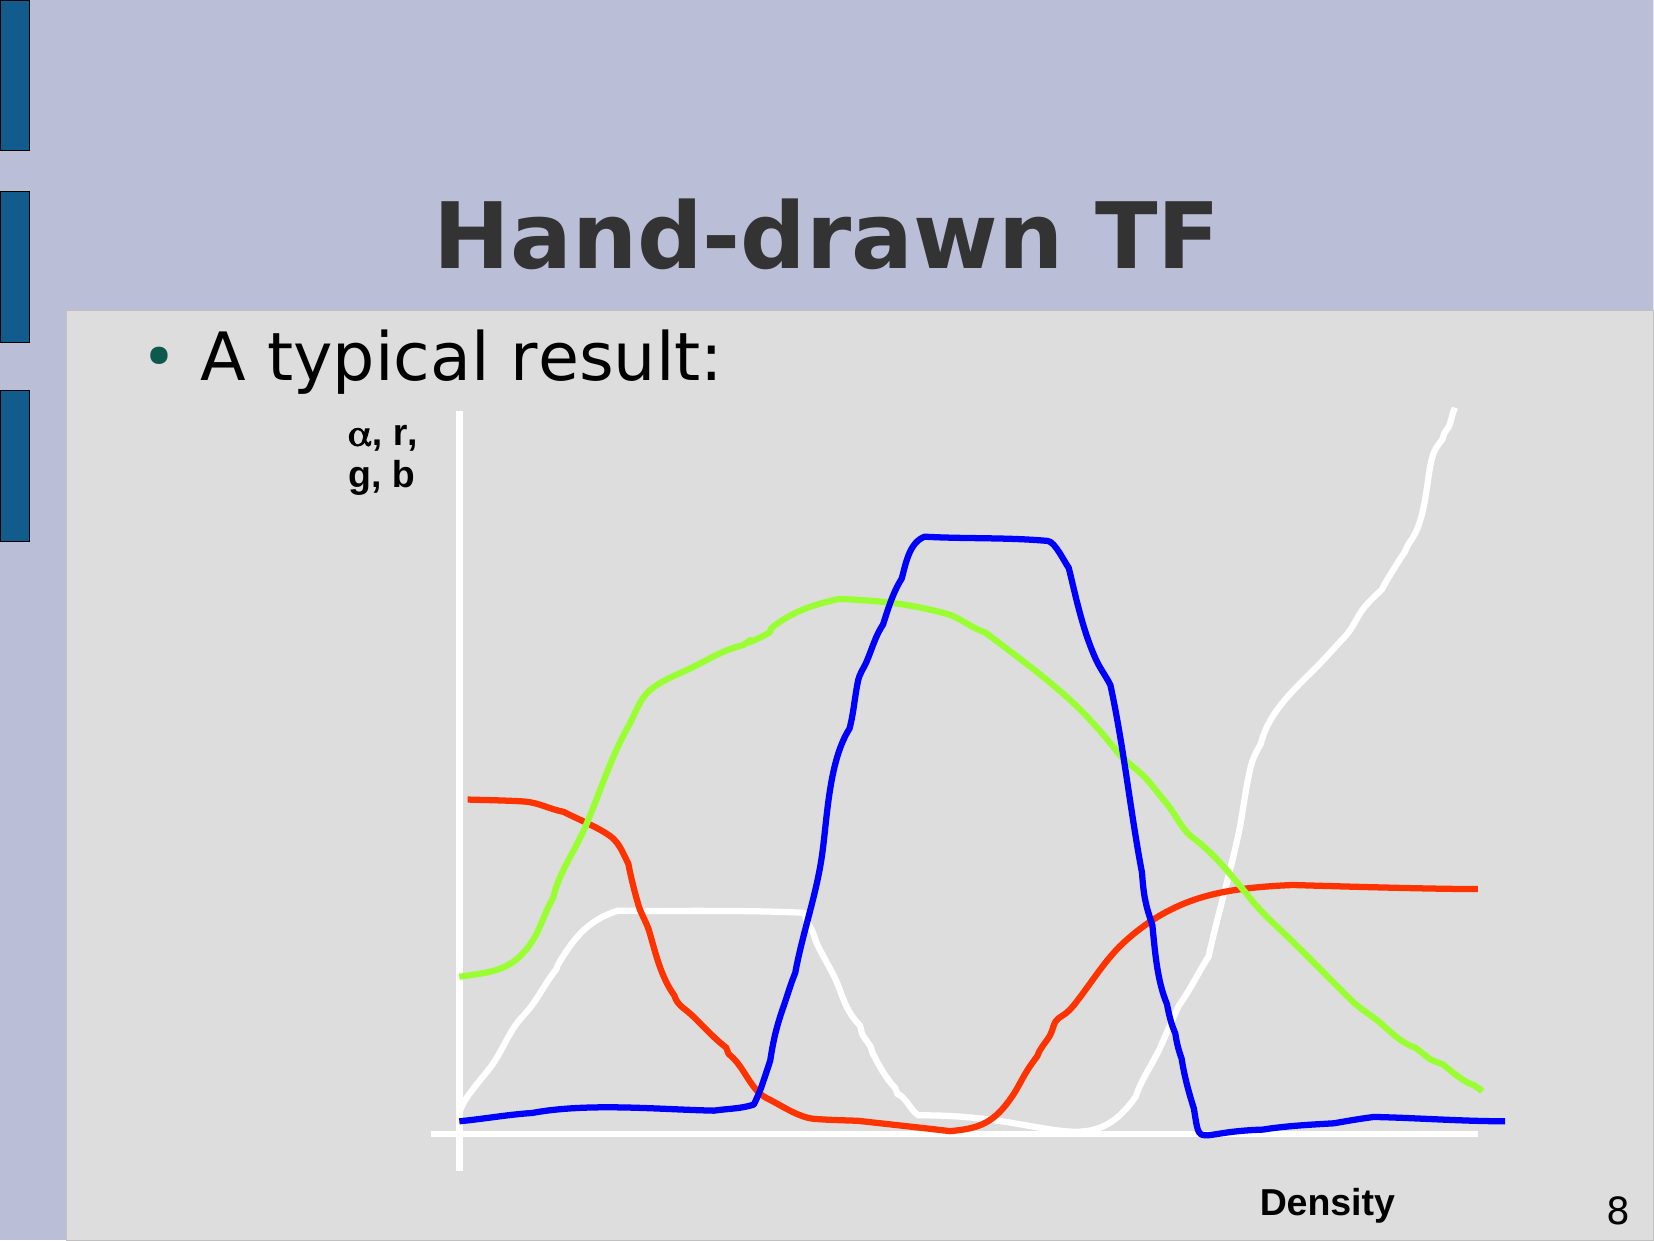

# Hand-drawn TF
A typical result:
, r, g, b
Density